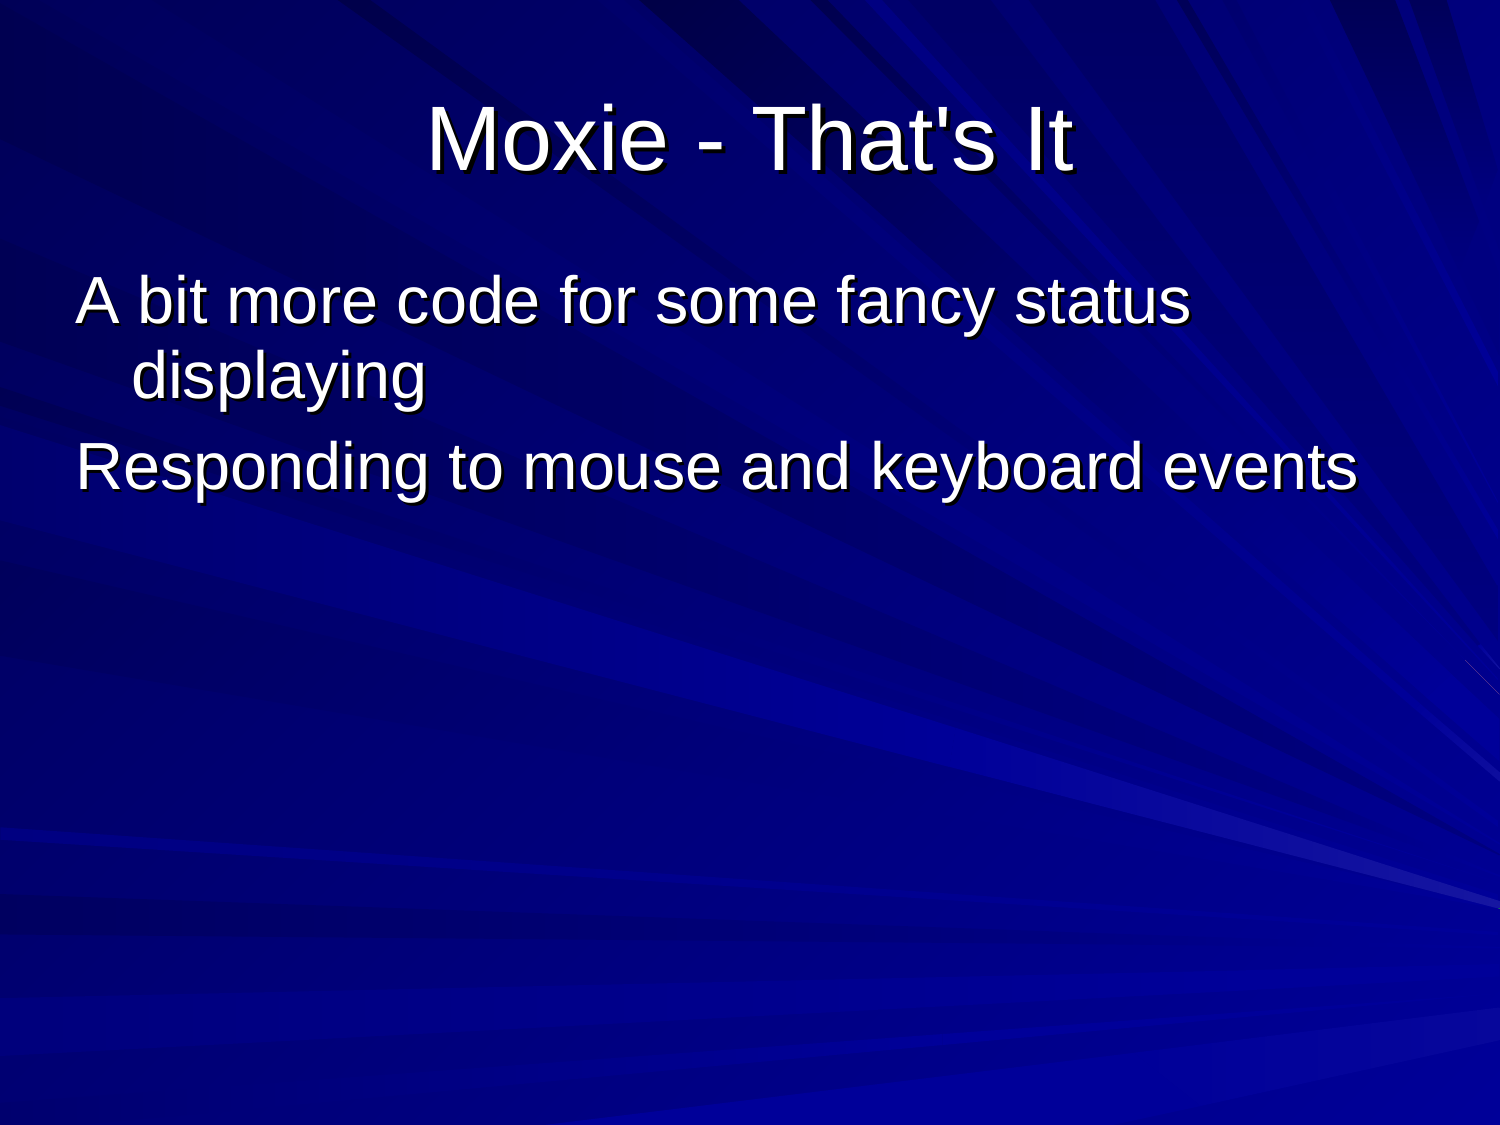

# Moxie - That's It
A bit more code for some fancy status displaying
Responding to mouse and keyboard events